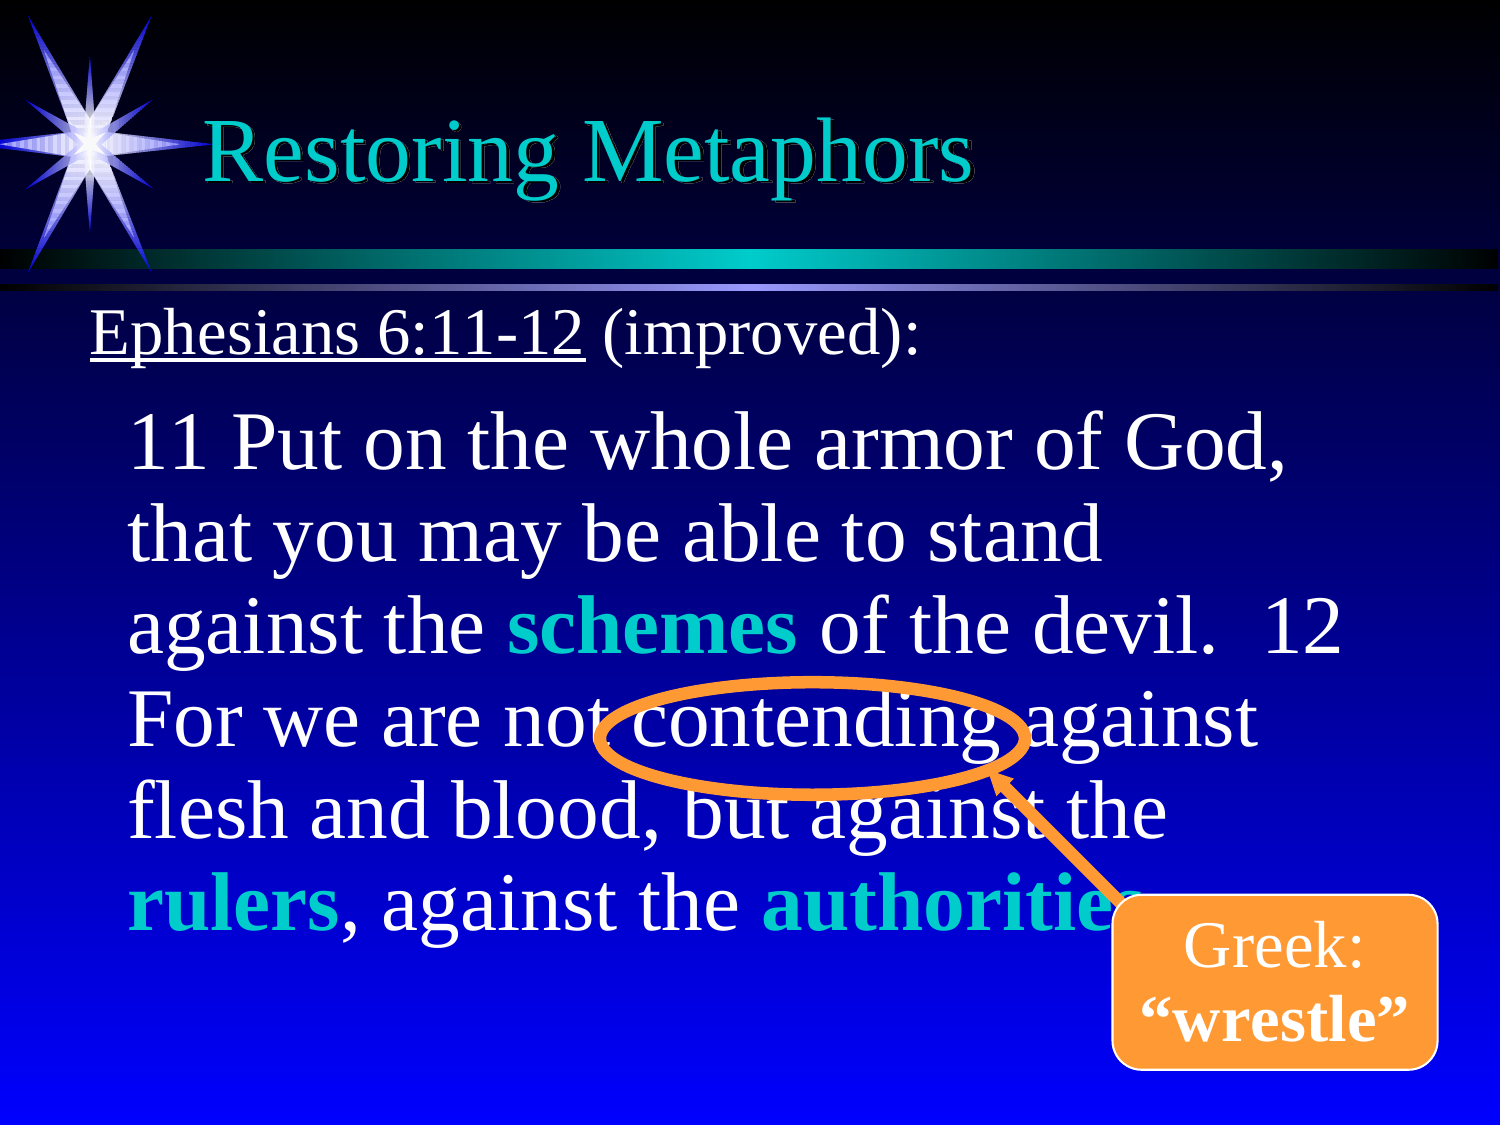

# Restoring Metaphors
Ephesians 6:11-12 (improved):
11 Put on the whole armor of God, that you may be able to stand against the schemes of the devil. 12 For we are not contending against flesh and blood, but against the rulers, against the authorities, ...
Greek:
“wrestle”